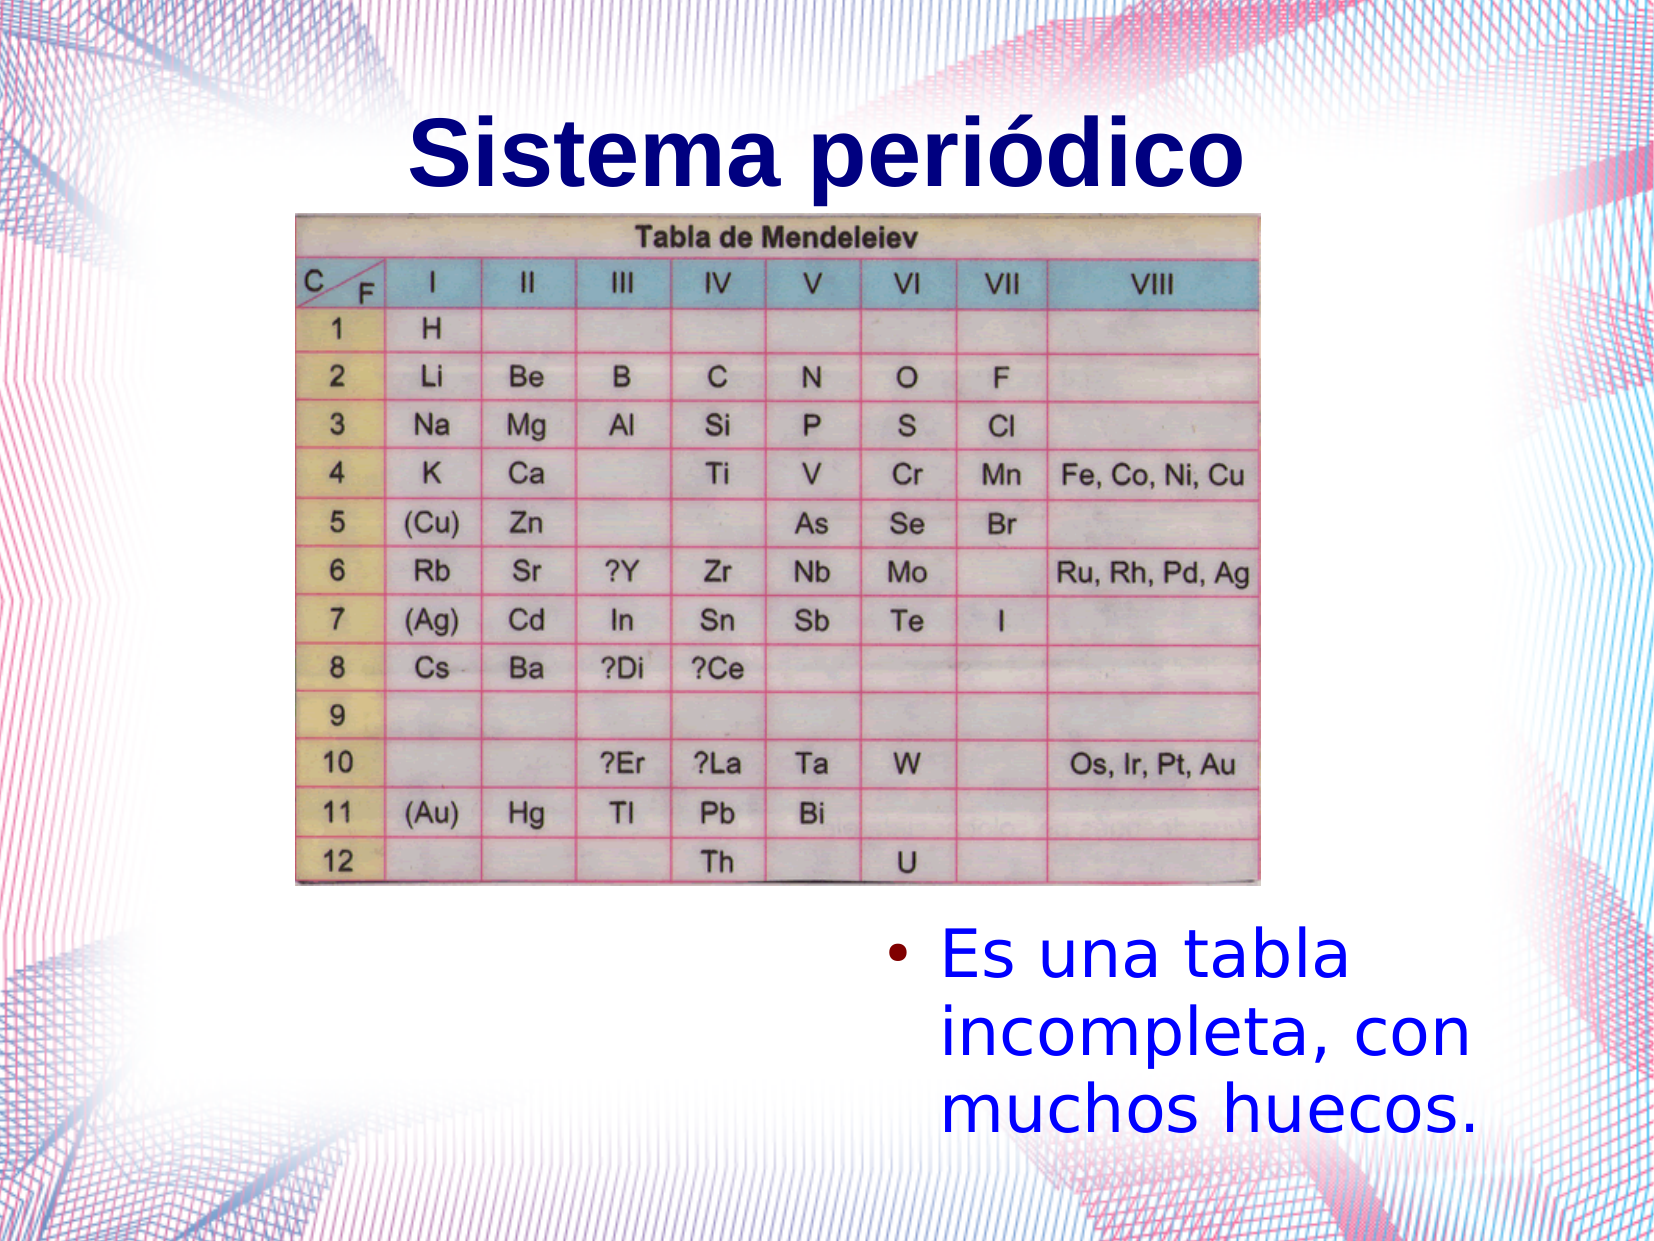

# Sistema periódico
Es una tabla incompleta, con muchos huecos.